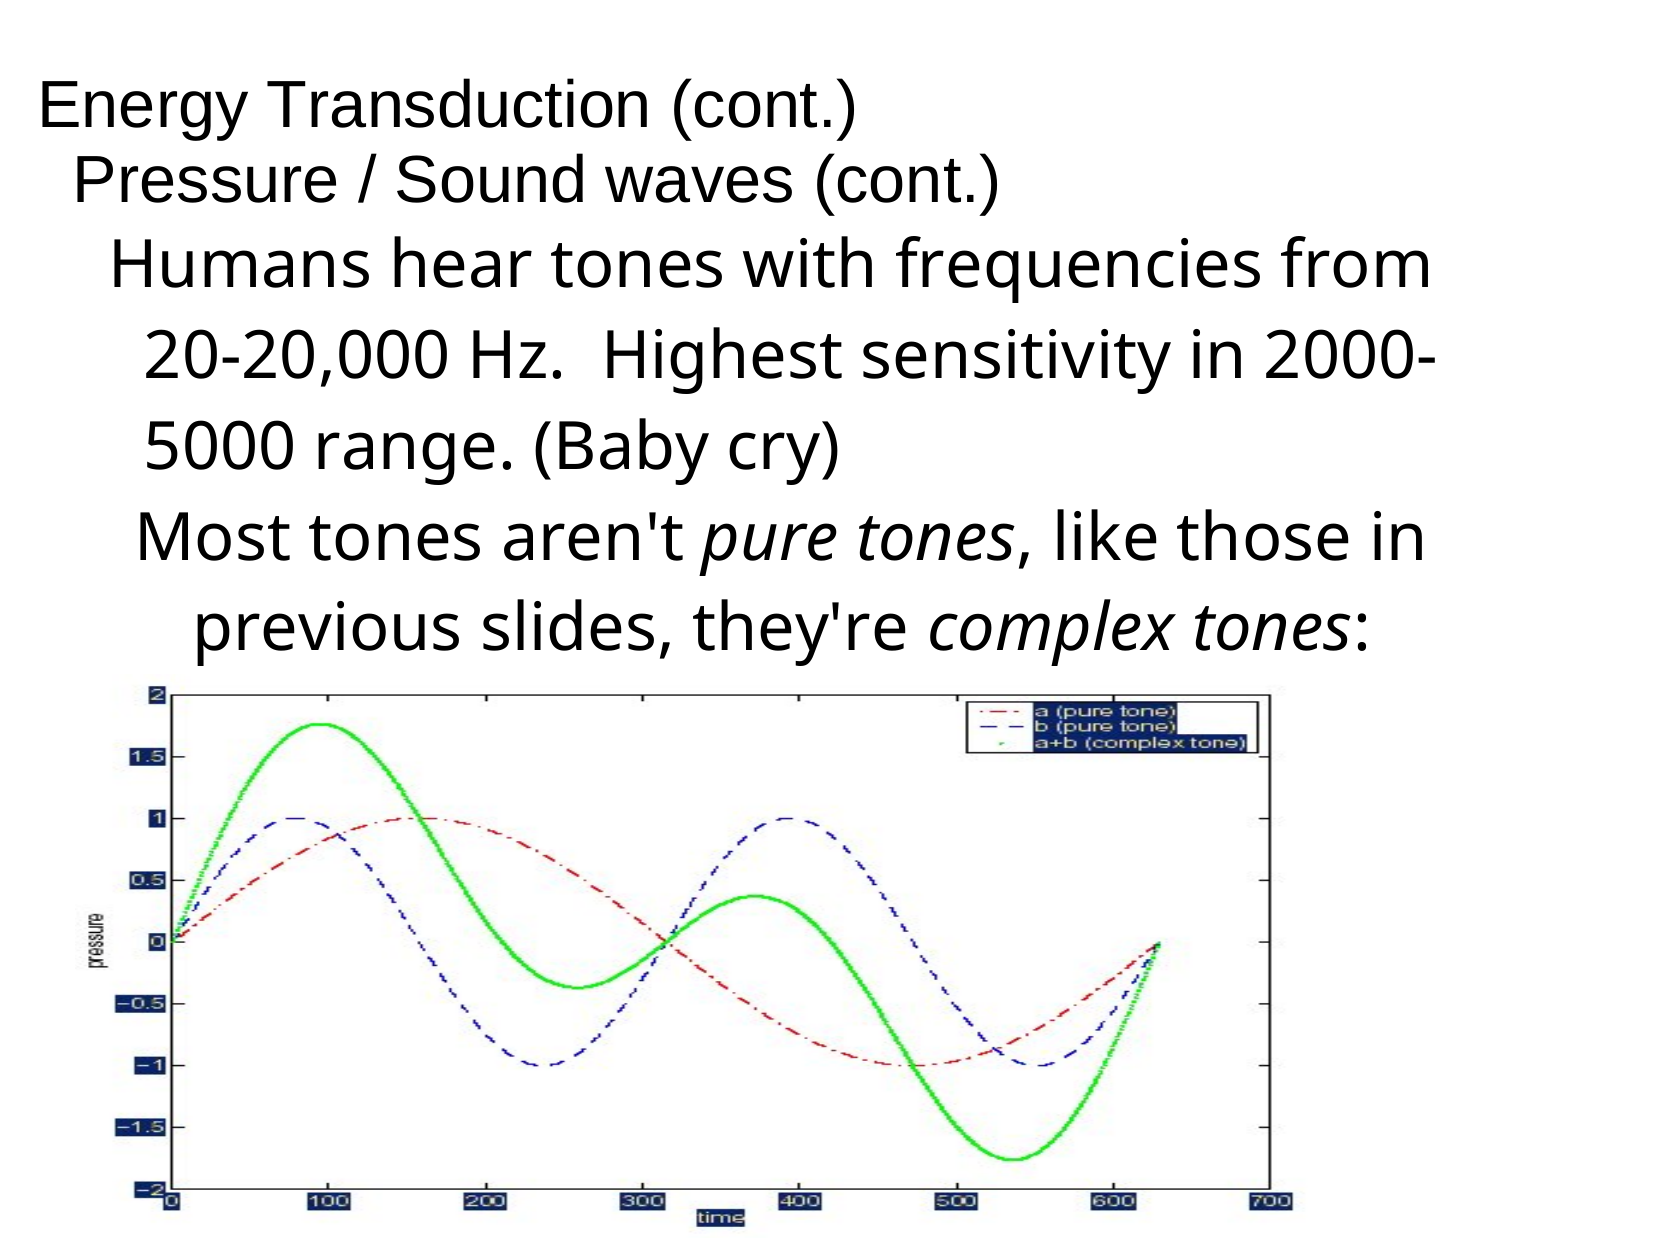

Energy Transduction (cont.)
Pressure / Sound waves (cont.)
Humans hear tones with frequencies from 20-20,000 Hz. Highest sensitivity in 2000-5000 range. (Baby cry)
Most tones aren't pure tones, like those in previous slides, they're complex tones: